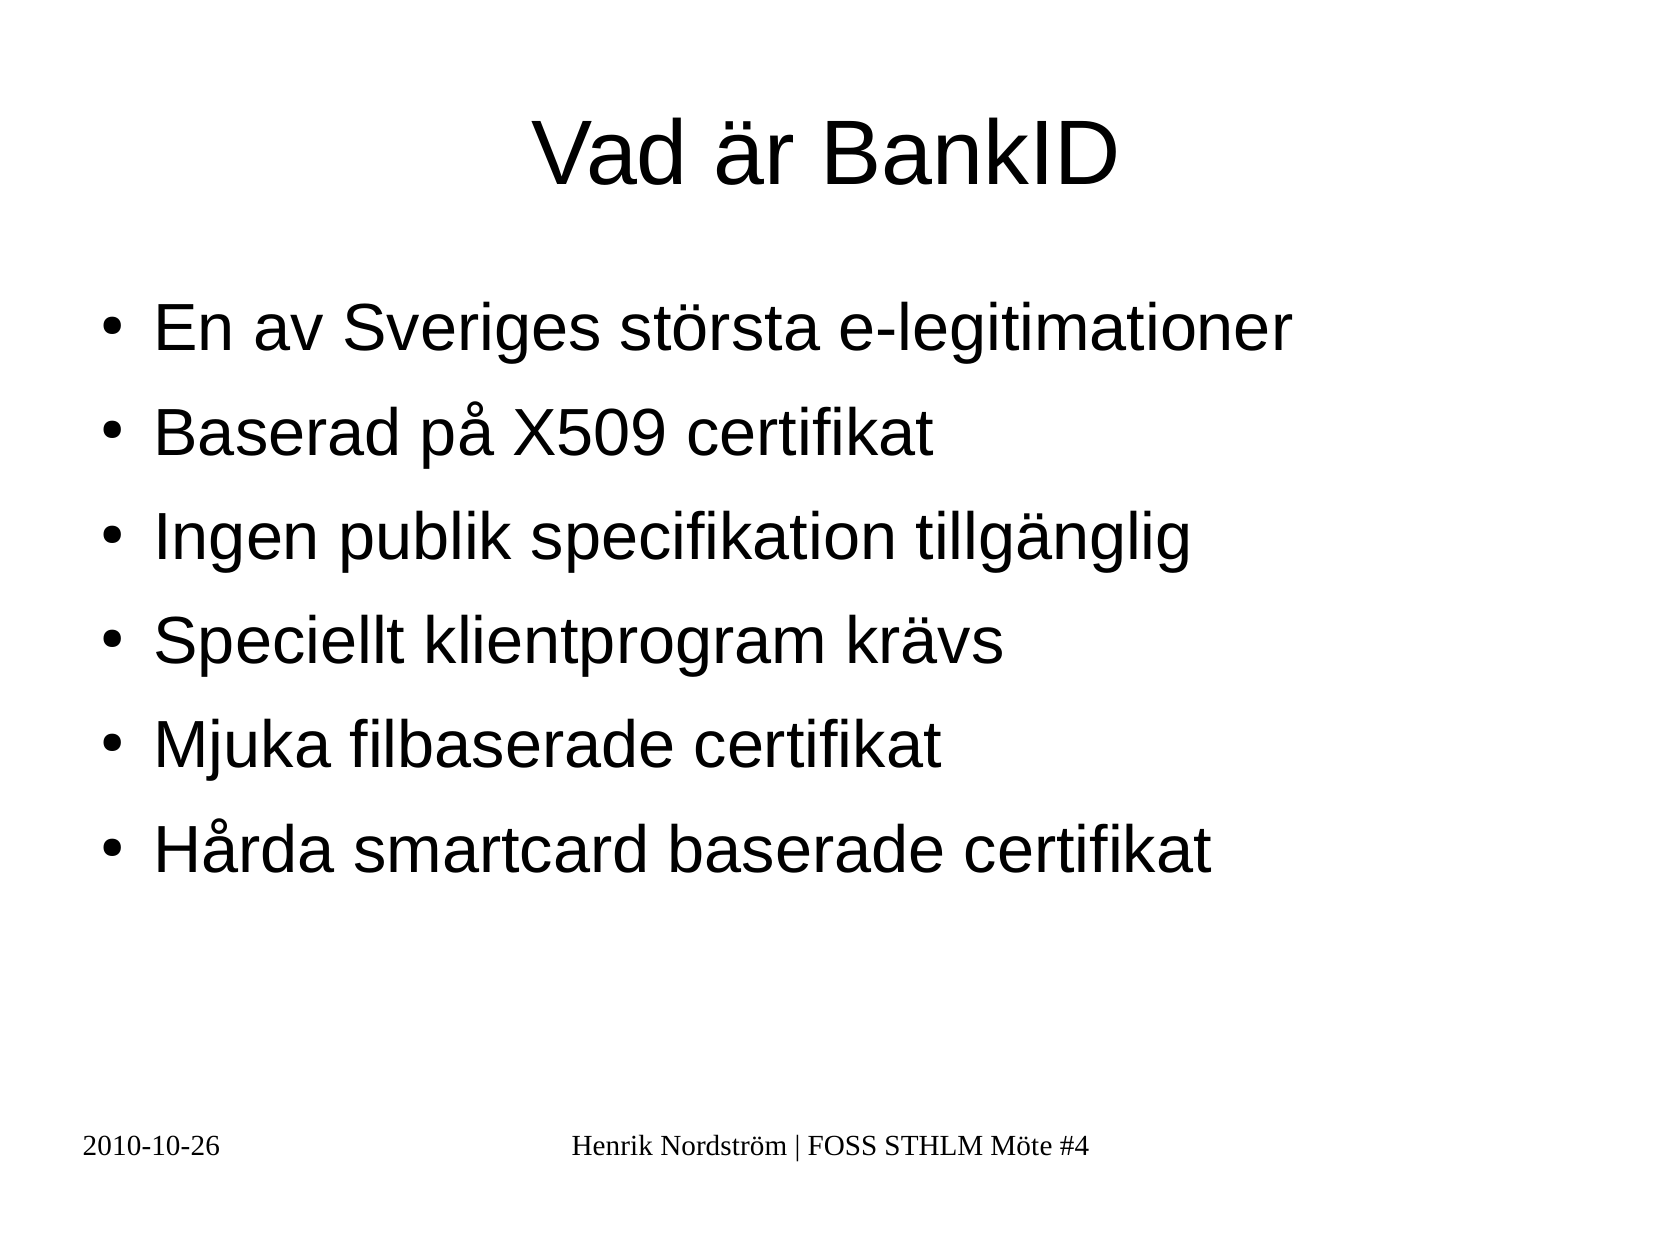

# Vad är BankID
En av Sveriges största e-legitimationer
Baserad på X509 certifikat
Ingen publik specifikation tillgänglig
Speciellt klientprogram krävs
Mjuka filbaserade certifikat
Hårda smartcard baserade certifikat
2010-10-26
Henrik Nordström | FOSS STHLM Möte #4